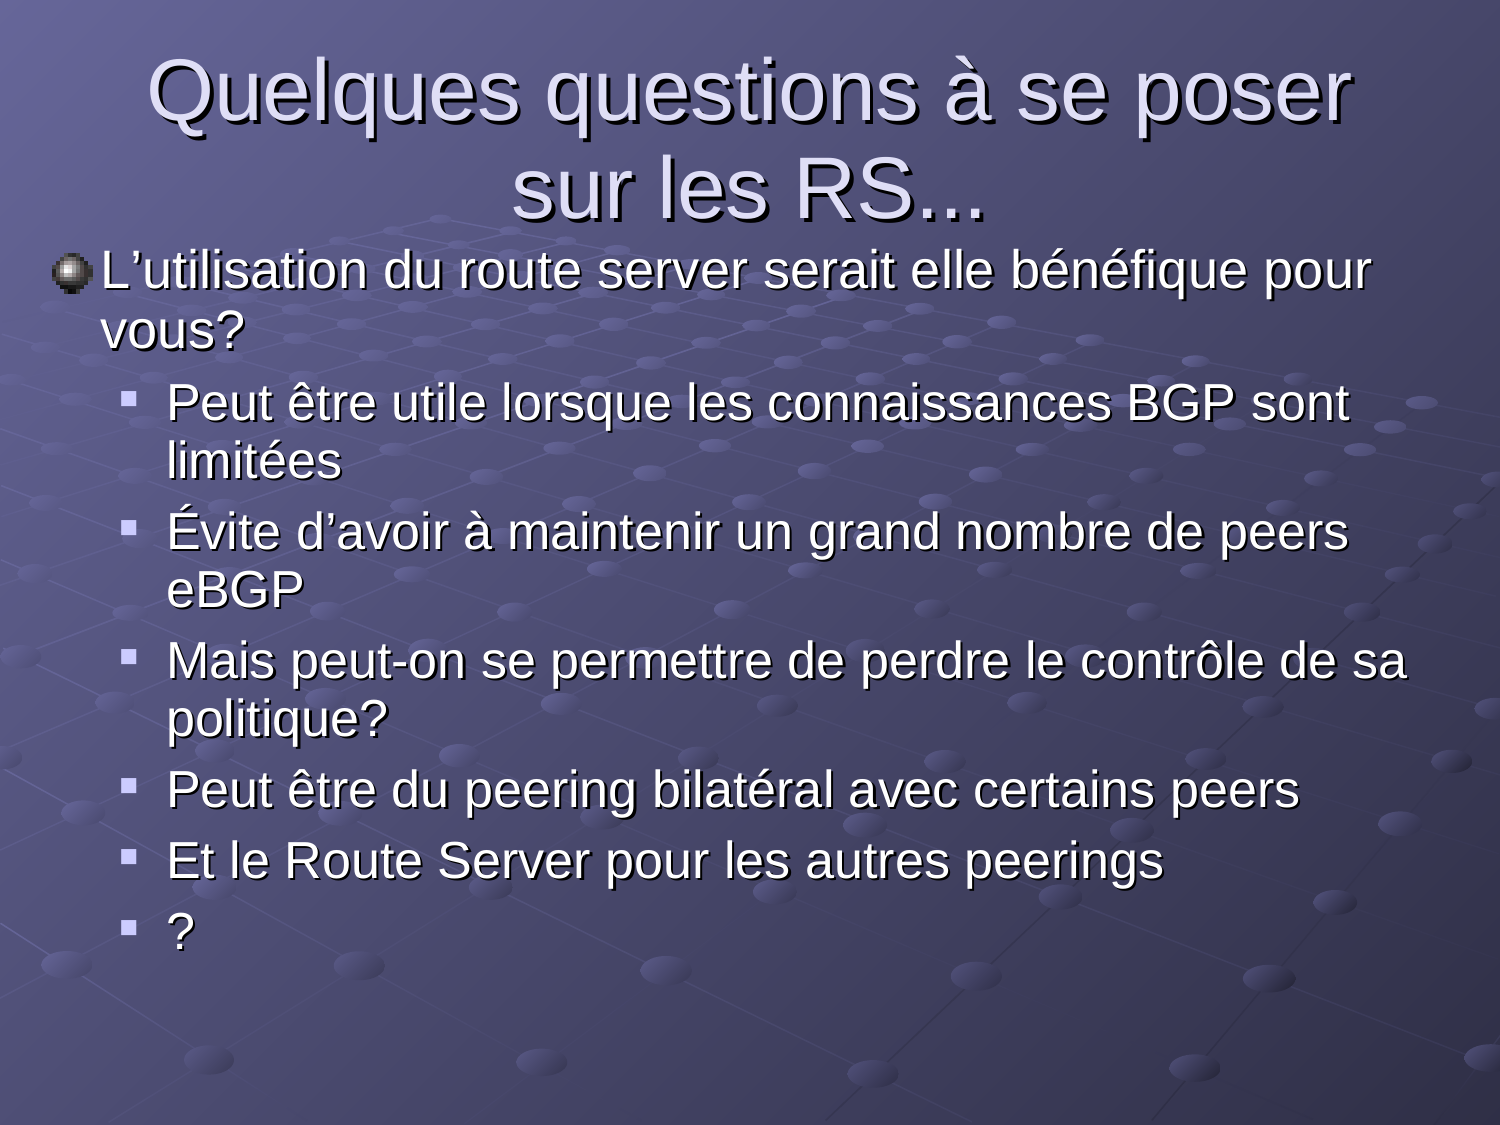

# Quelques questions à se poser sur les RS...
L’utilisation du route server serait elle bénéfique pour vous?
Peut être utile lorsque les connaissances BGP sont limitées
Évite d’avoir à maintenir un grand nombre de peers eBGP
Mais peut-on se permettre de perdre le contrôle de sa politique?
Peut être du peering bilatéral avec certains peers
Et le Route Server pour les autres peerings
?